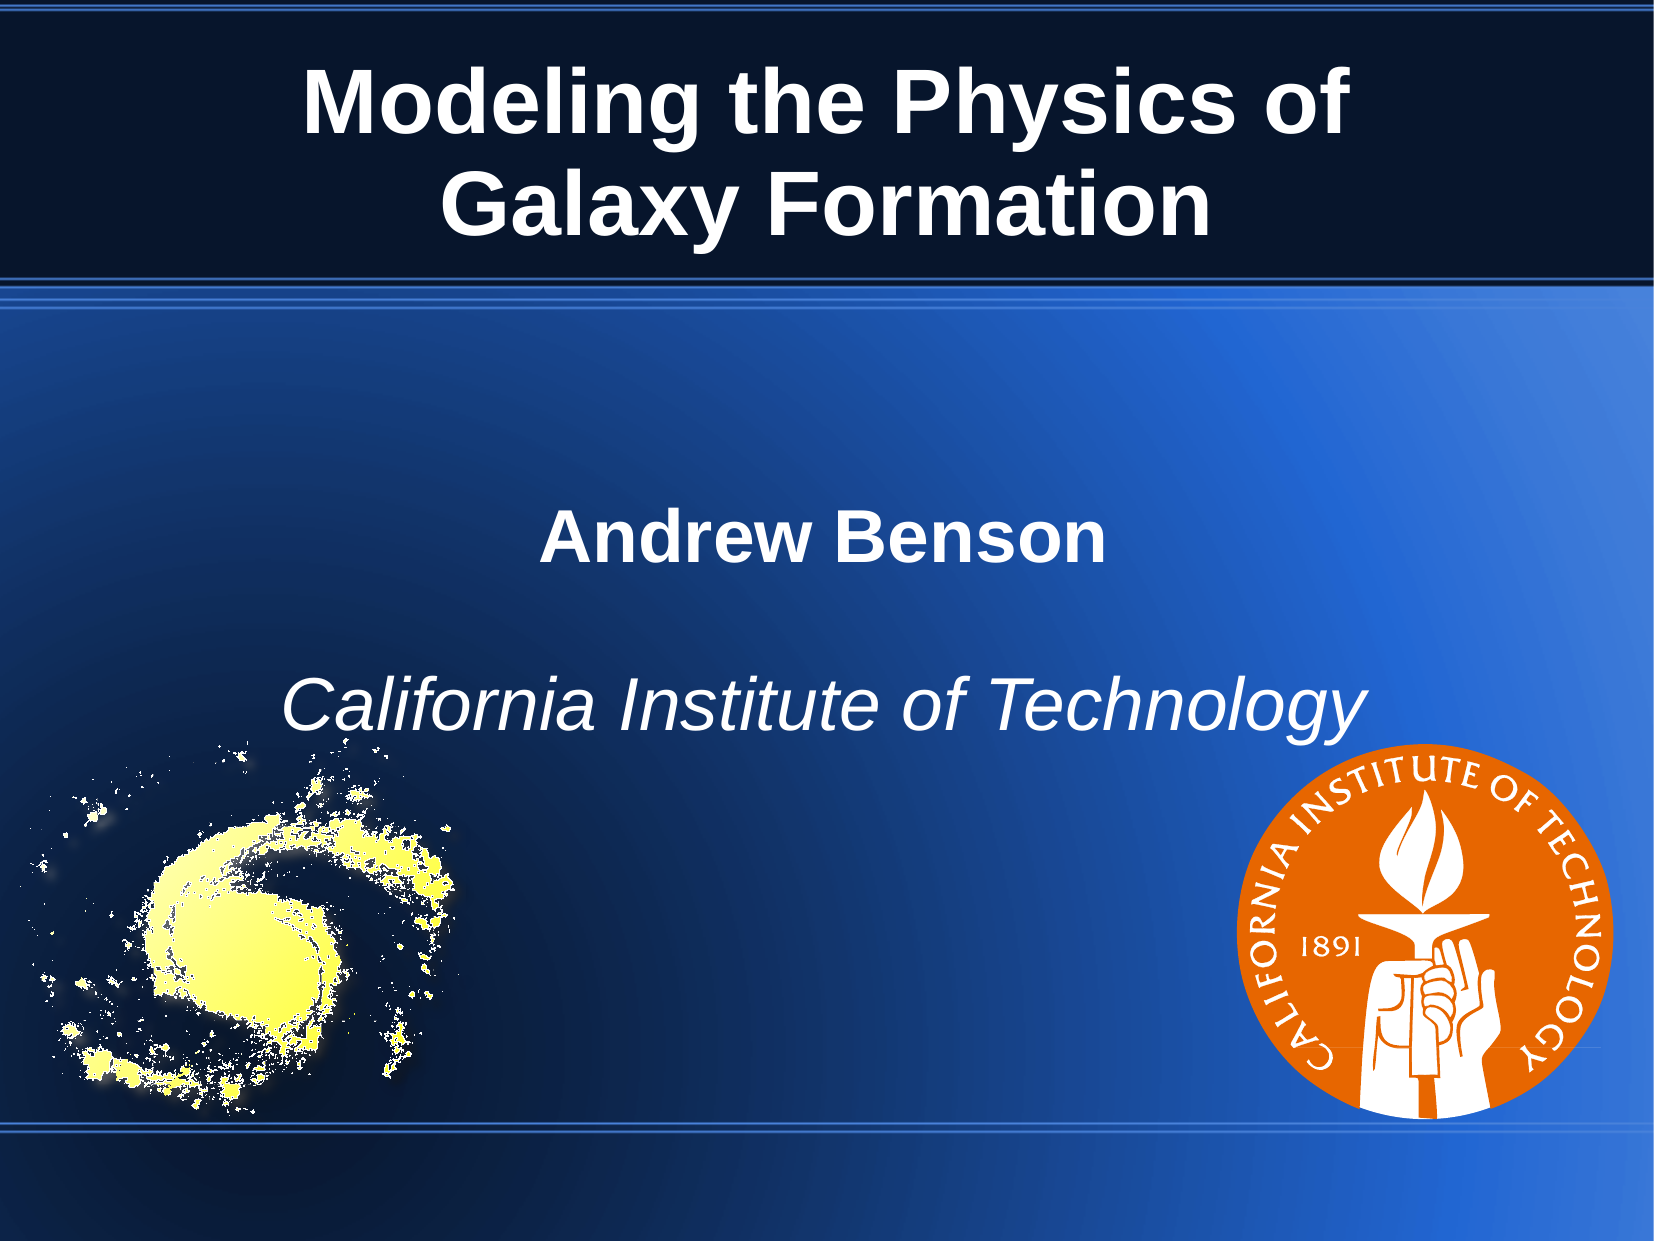

# Modeling the Physics of Galaxy Formation
Andrew Benson
California Institute of Technology